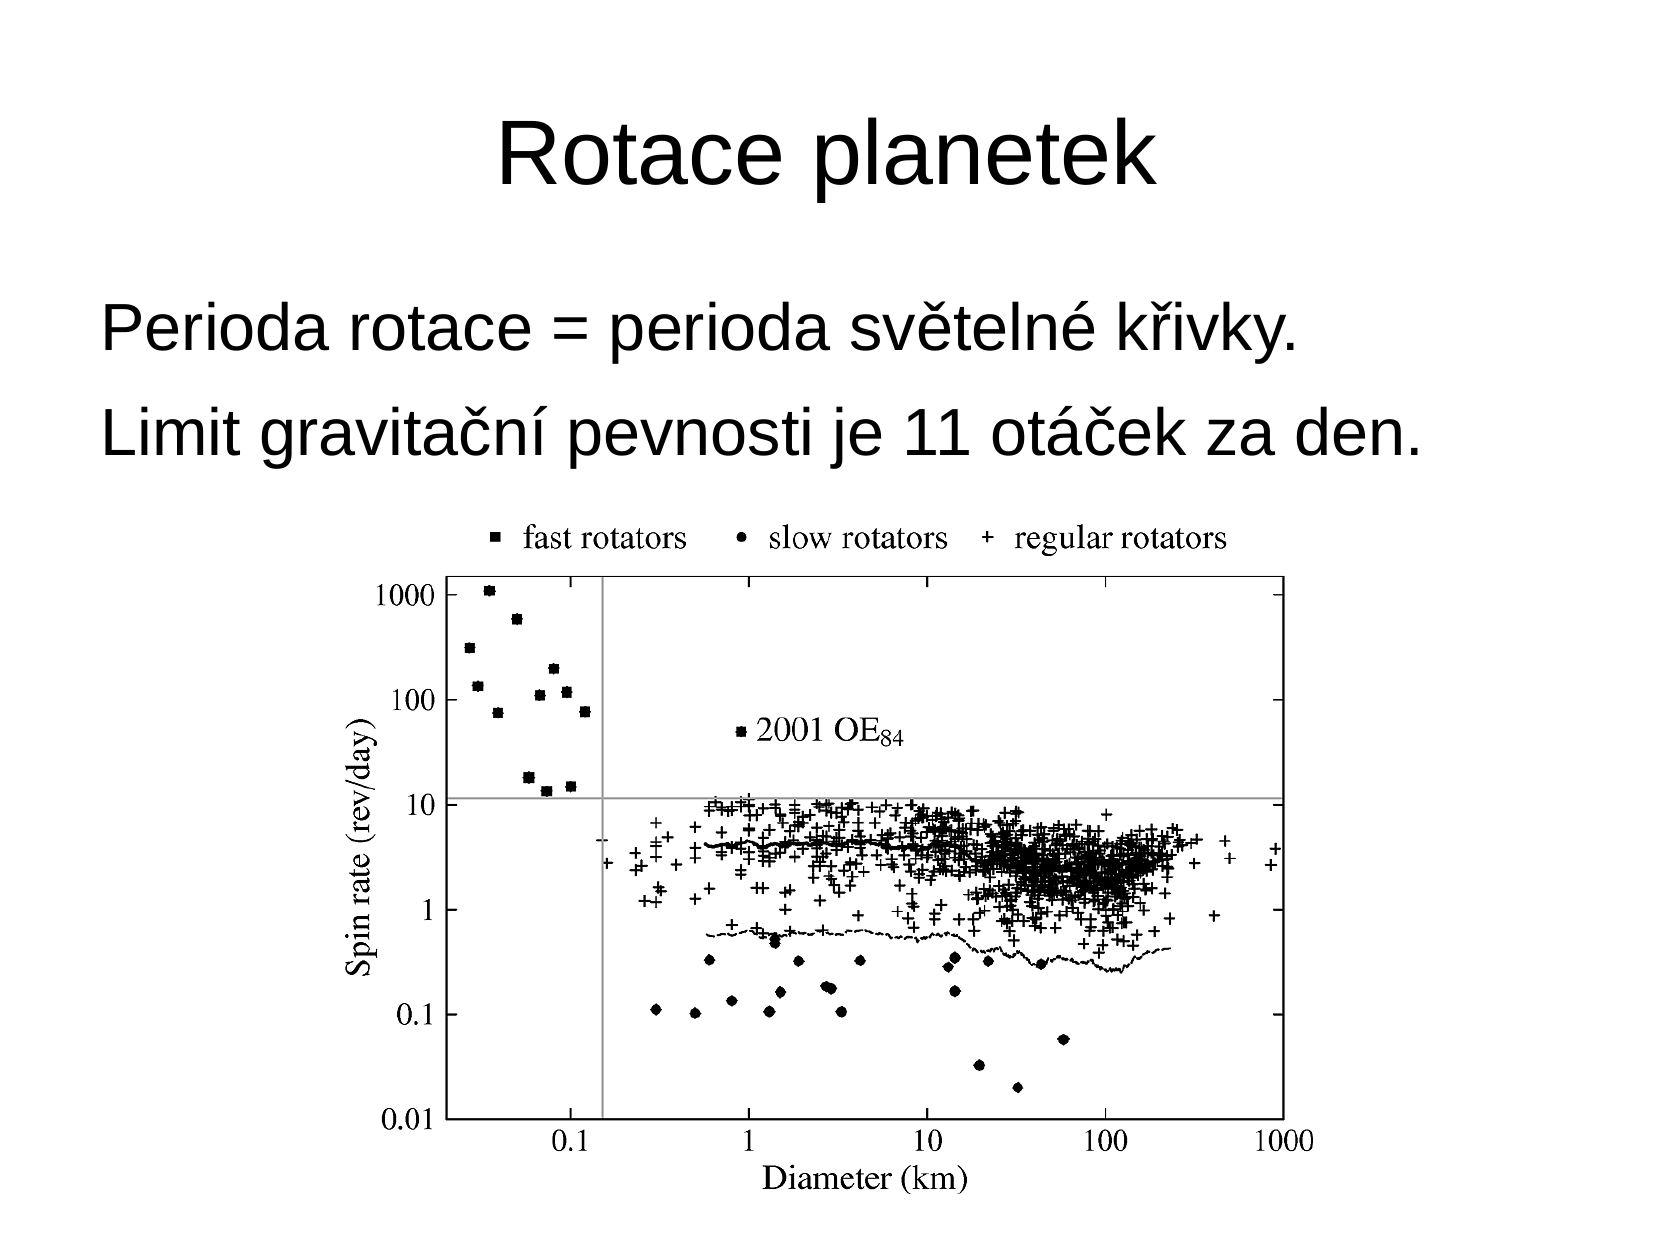

# Rotace planetek
Perioda rotace = perioda světelné křivky.
Limit gravitační pevnosti je 11 otáček za den.